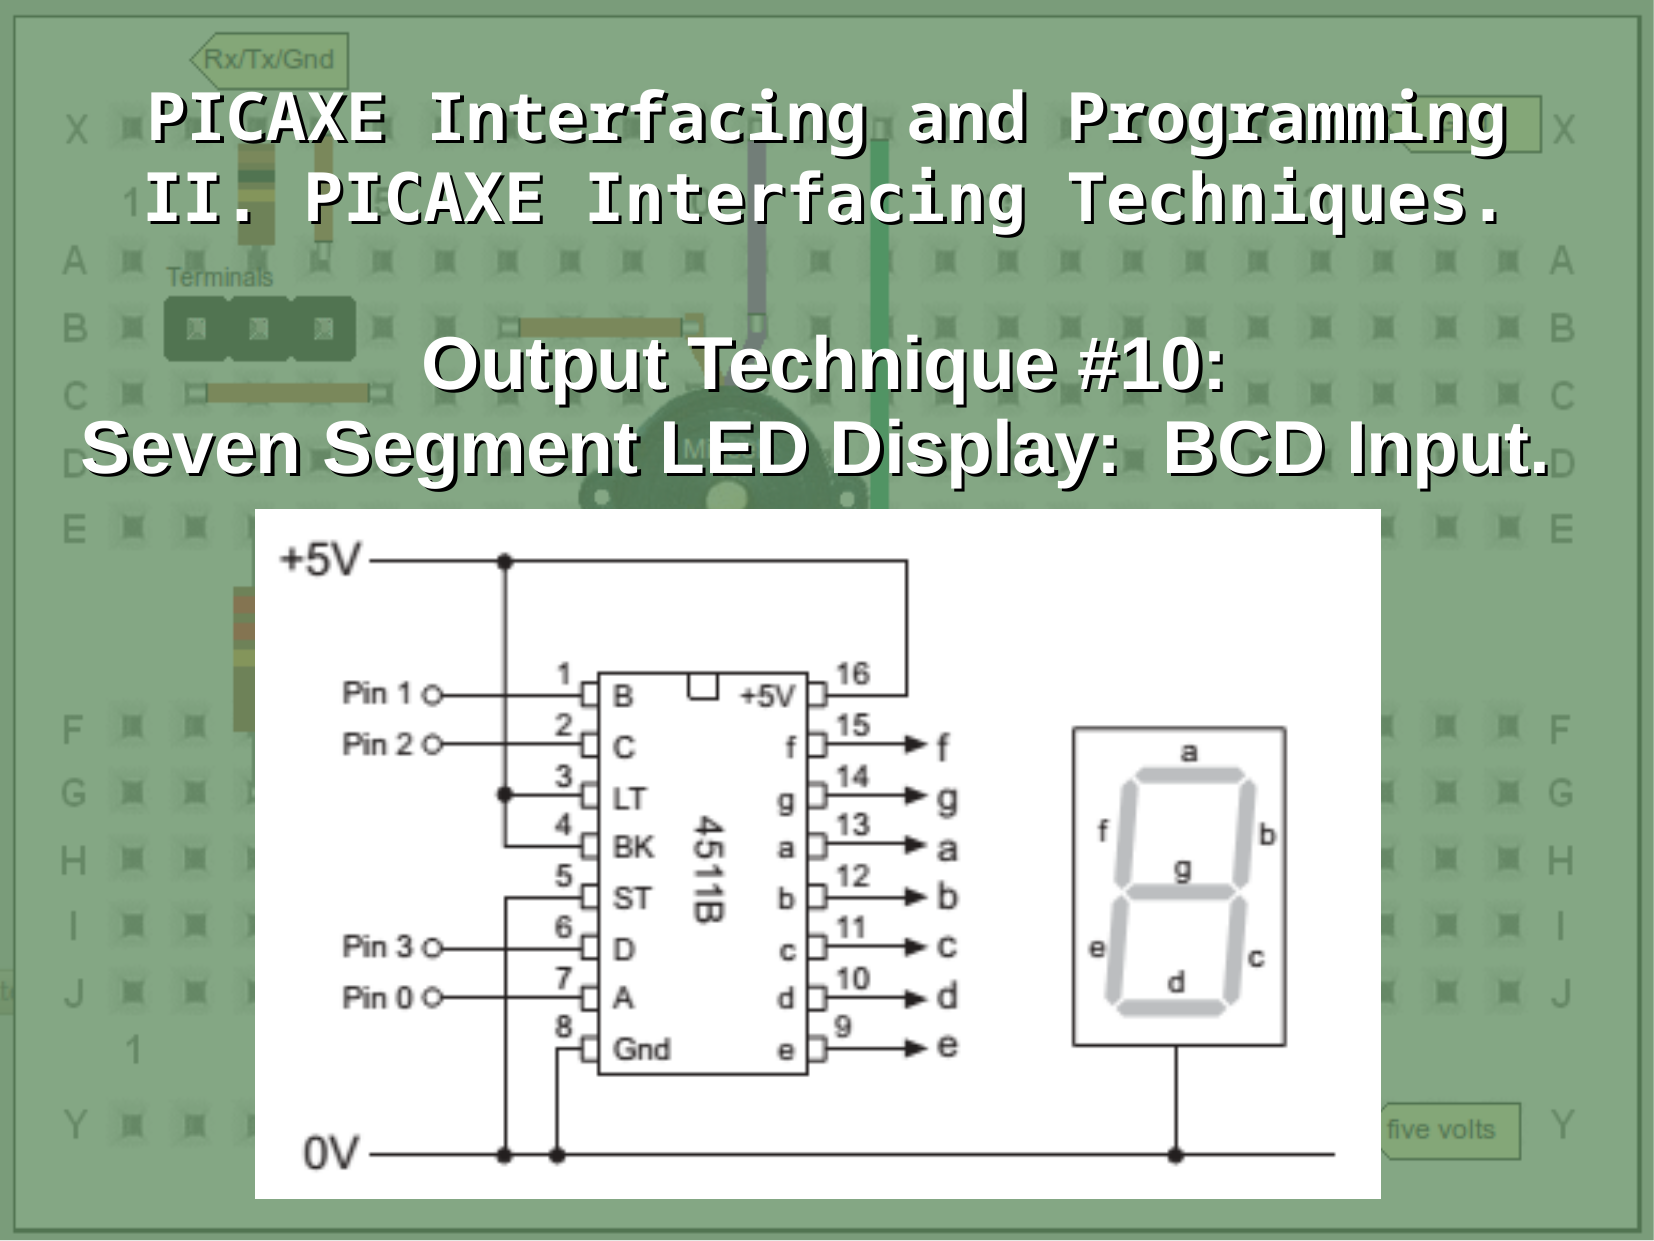

# PICAXE Interfacing and Programming II. PICAXE Interfacing Techniques.
 Output Technique #10:
Seven Segment LED Display: BCD Input.